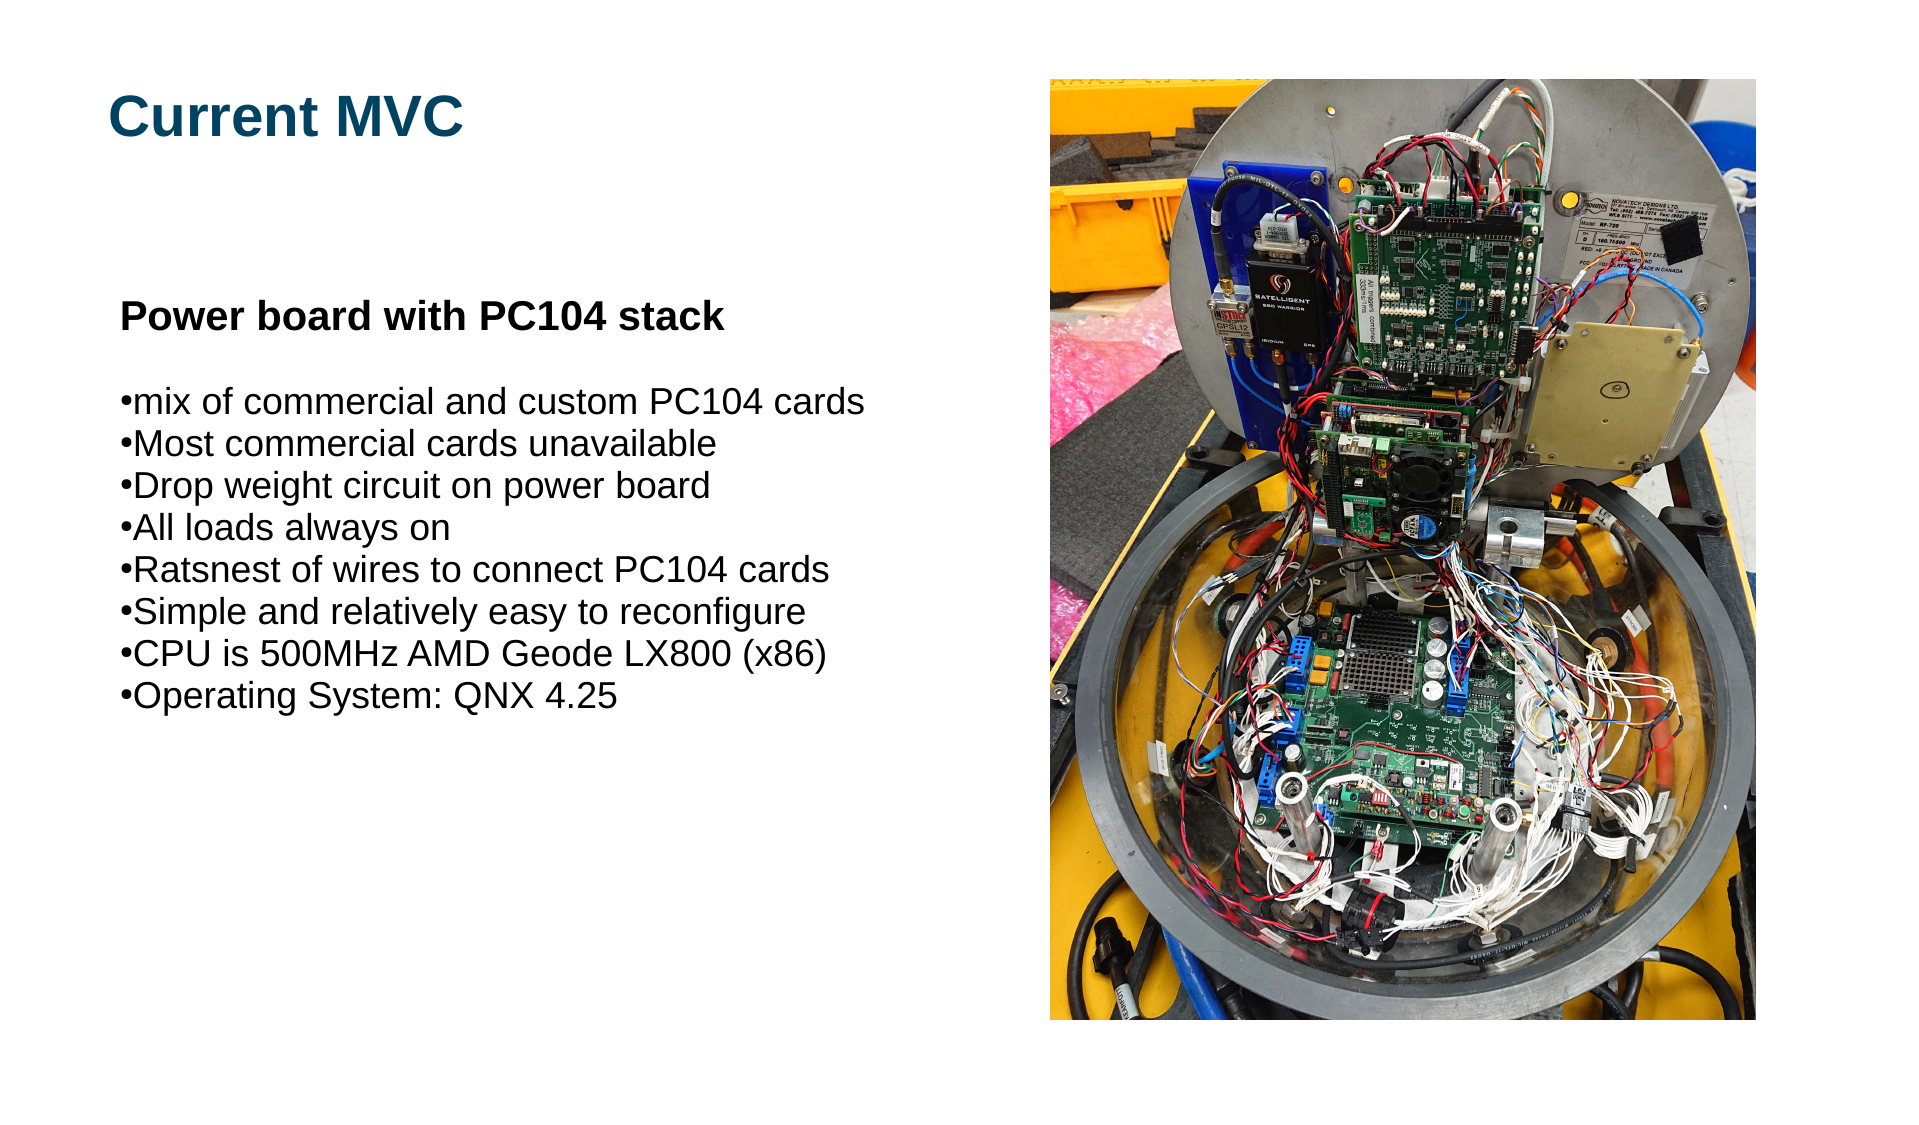

# Current MVC
Power board with PC104 stack
mix of commercial and custom PC104 cards
Most commercial cards unavailable
Drop weight circuit on power board
All loads always on
Ratsnest of wires to connect PC104 cards
Simple and relatively easy to reconfigure
CPU is 500MHz AMD Geode LX800 (x86)
Operating System: QNX 4.25